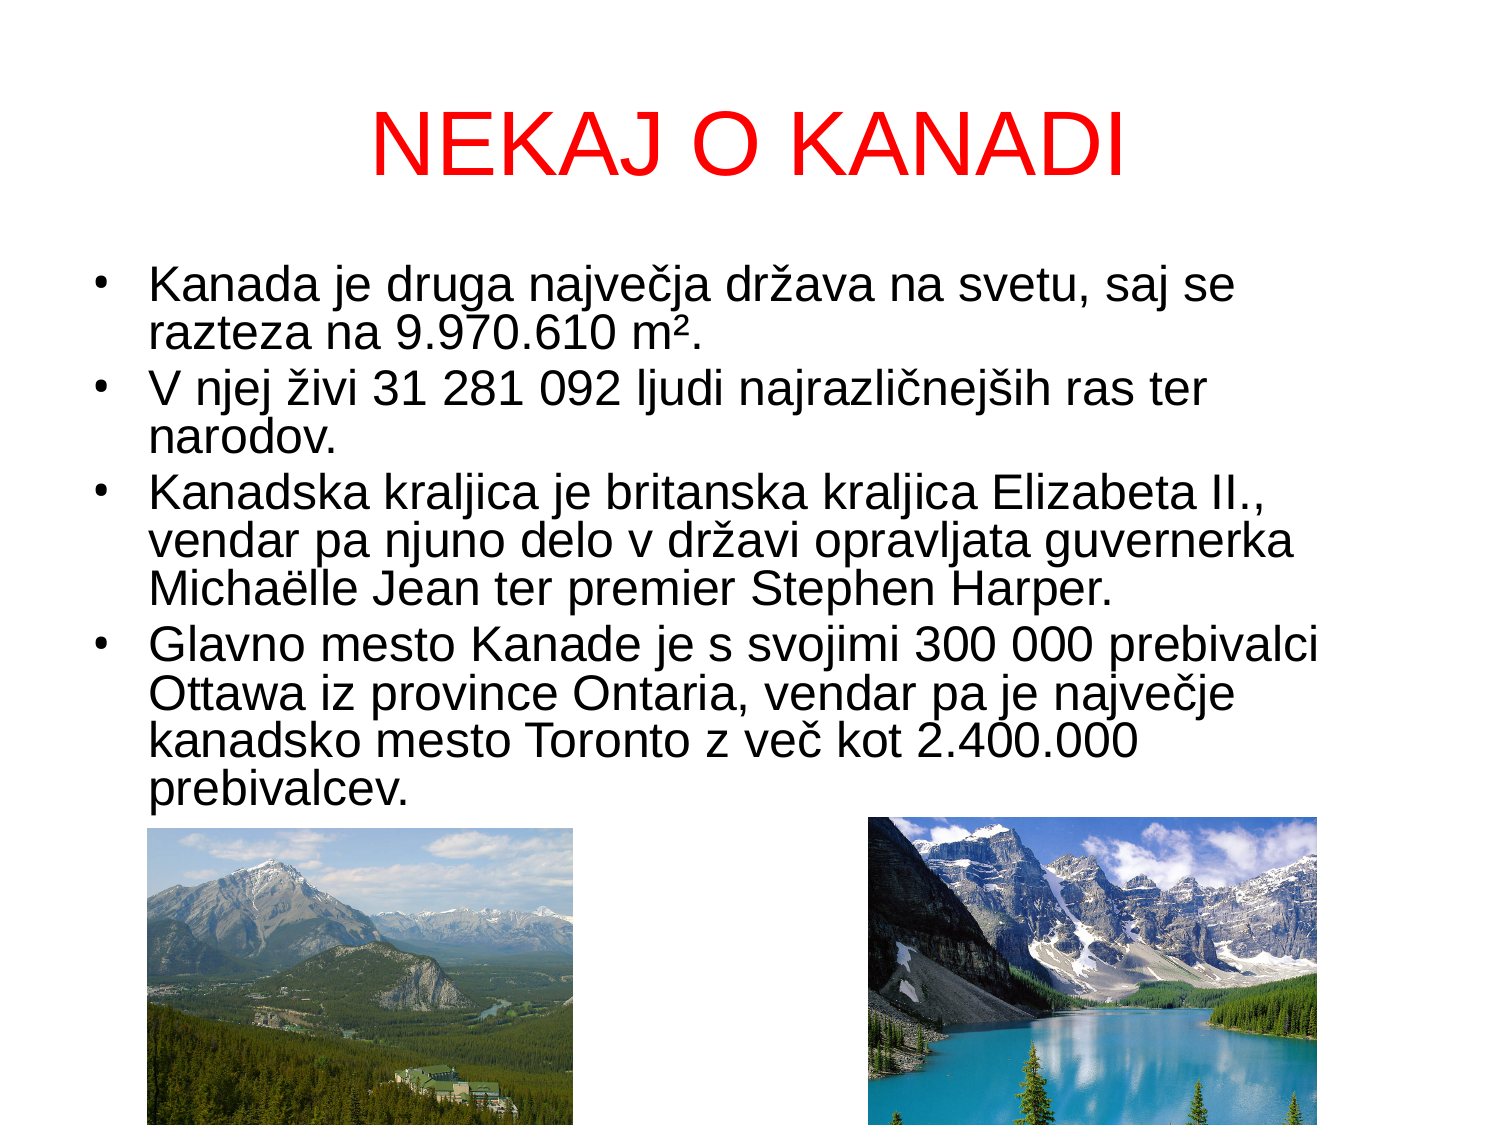

# NEKAJ O KANADI
Kanada je druga največja država na svetu, saj se razteza na 9.970.610 m².
V njej živi 31 281 092 ljudi najrazličnejših ras ter narodov.
Kanadska kraljica je britanska kraljica Elizabeta II., vendar pa njuno delo v državi opravljata guvernerka Michaëlle Jean ter premier Stephen Harper.
Glavno mesto Kanade je s svojimi 300 000 prebivalci Ottawa iz province Ontaria, vendar pa je največje kanadsko mesto Toronto z več kot 2.400.000 prebivalcev.